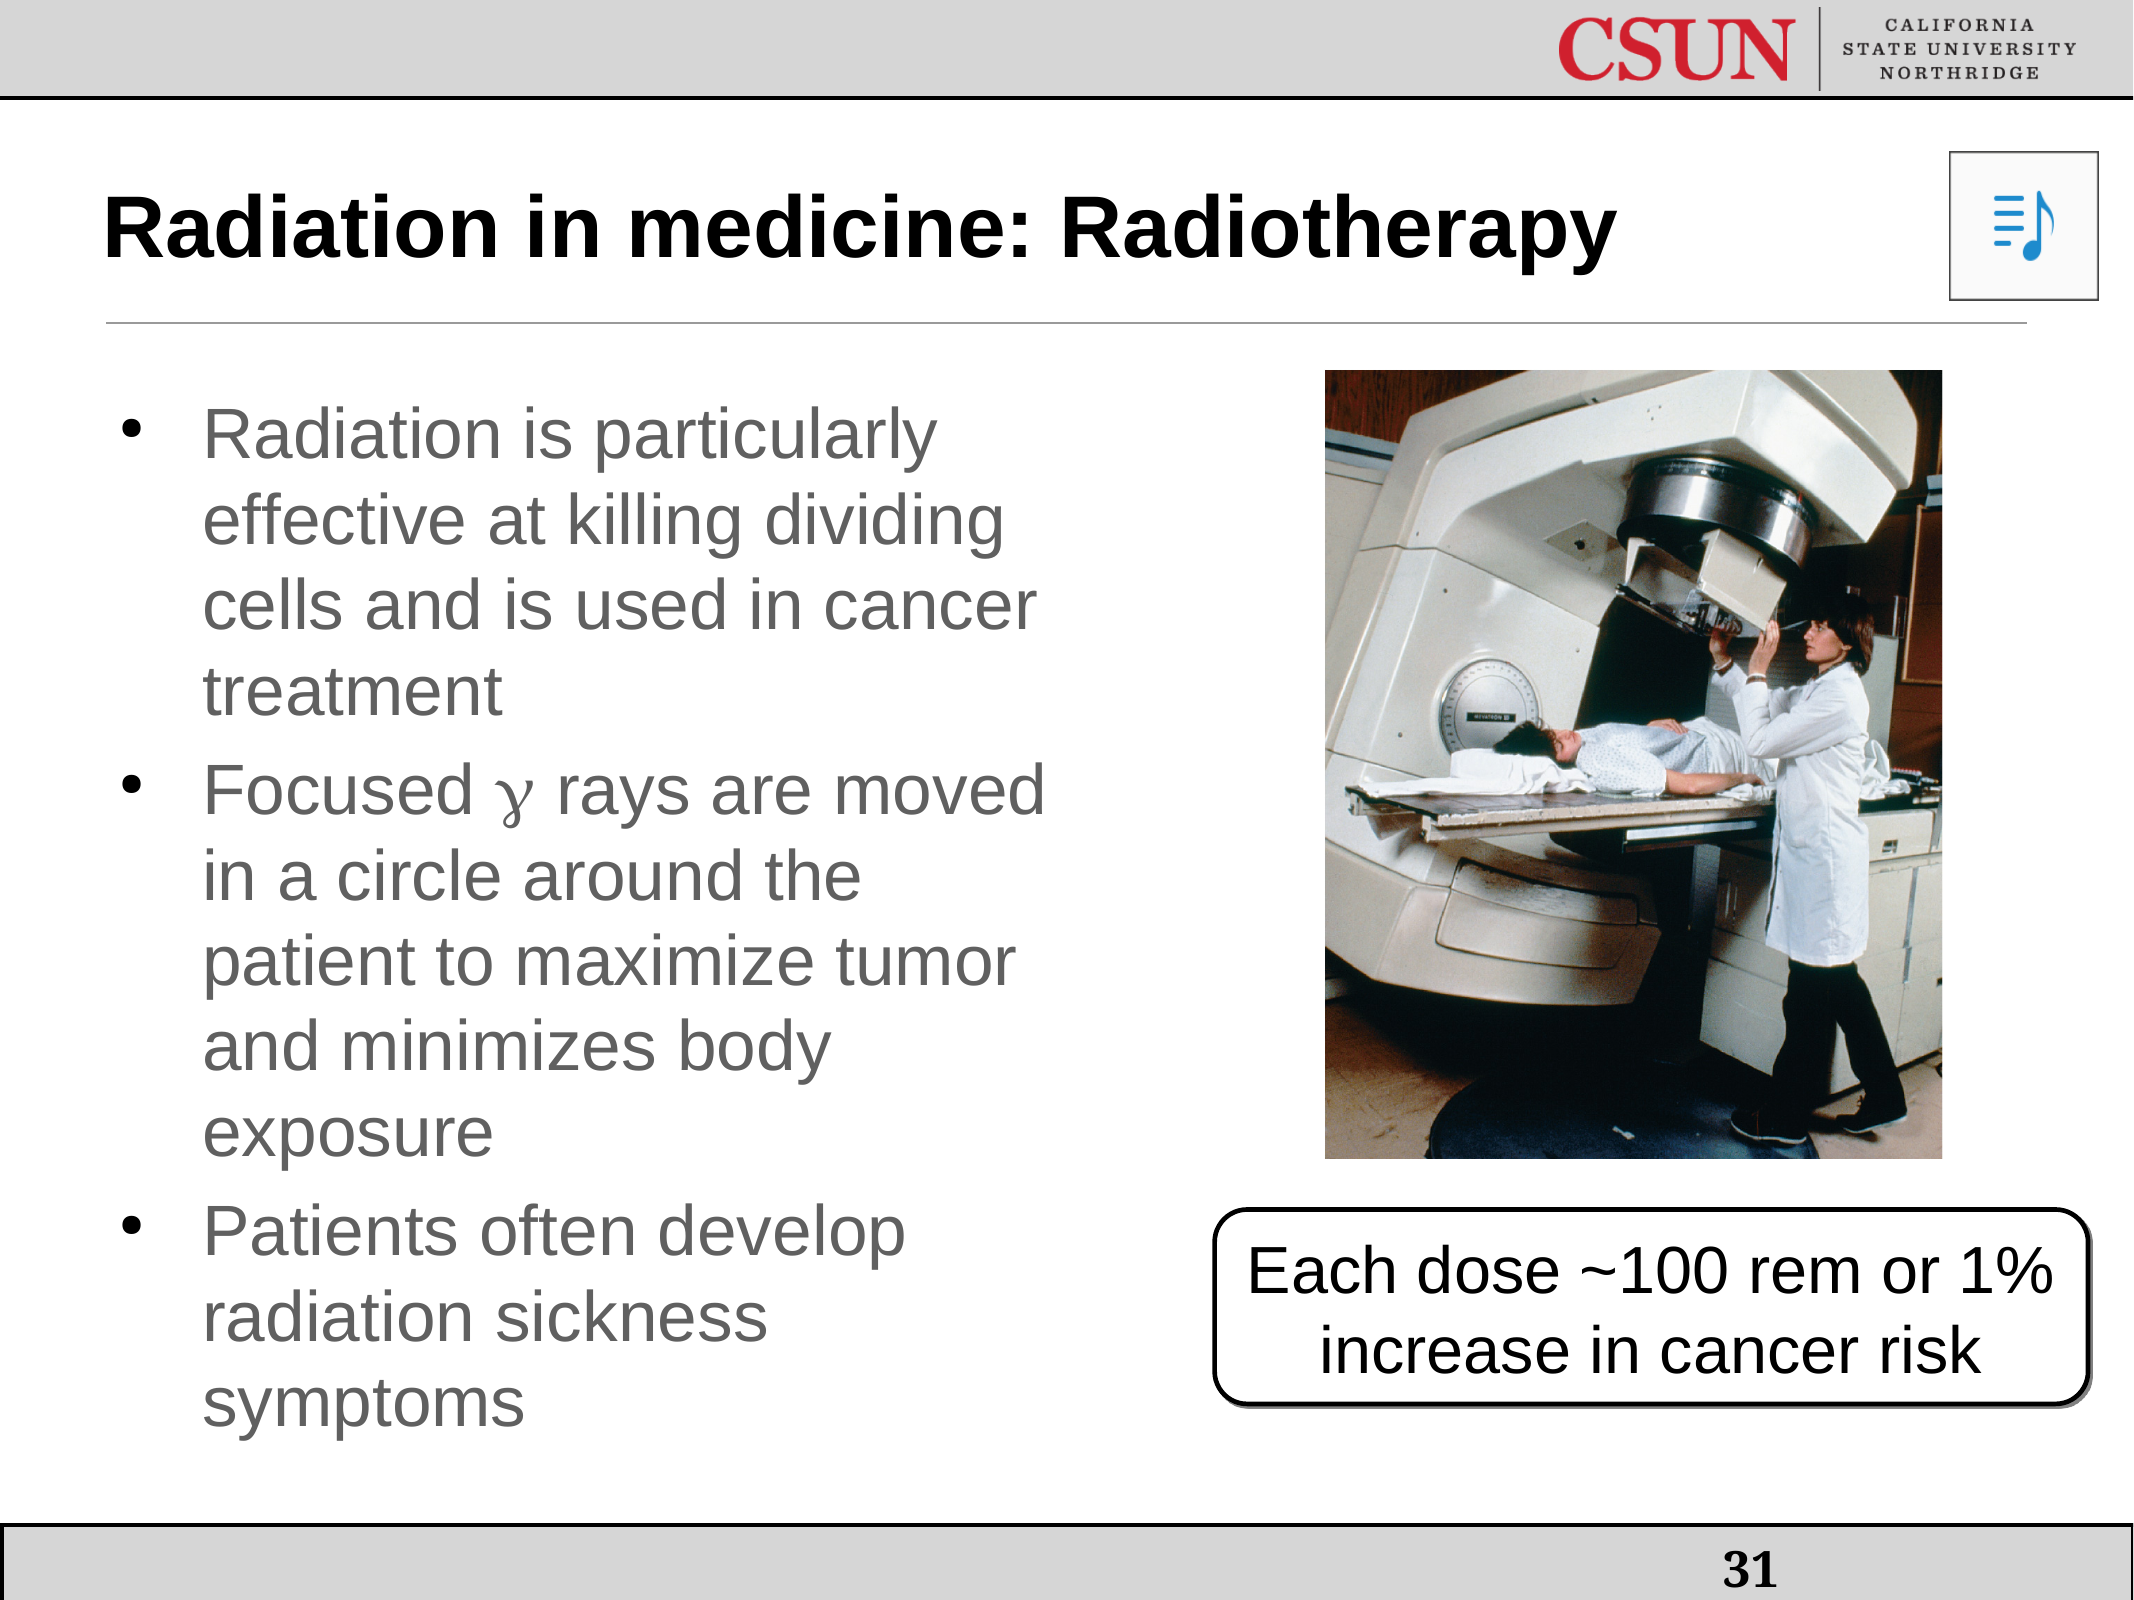

# Radiation in medicine: Radiotherapy
Radiation is particularly effective at killing dividing cells and is used in cancer treatment
Focused  rays are moved in a circle around the patient to maximize tumor and minimizes body exposure
Patients often develop radiation sickness symptoms
Each dose ~100 rem or 1% increase in cancer risk
31